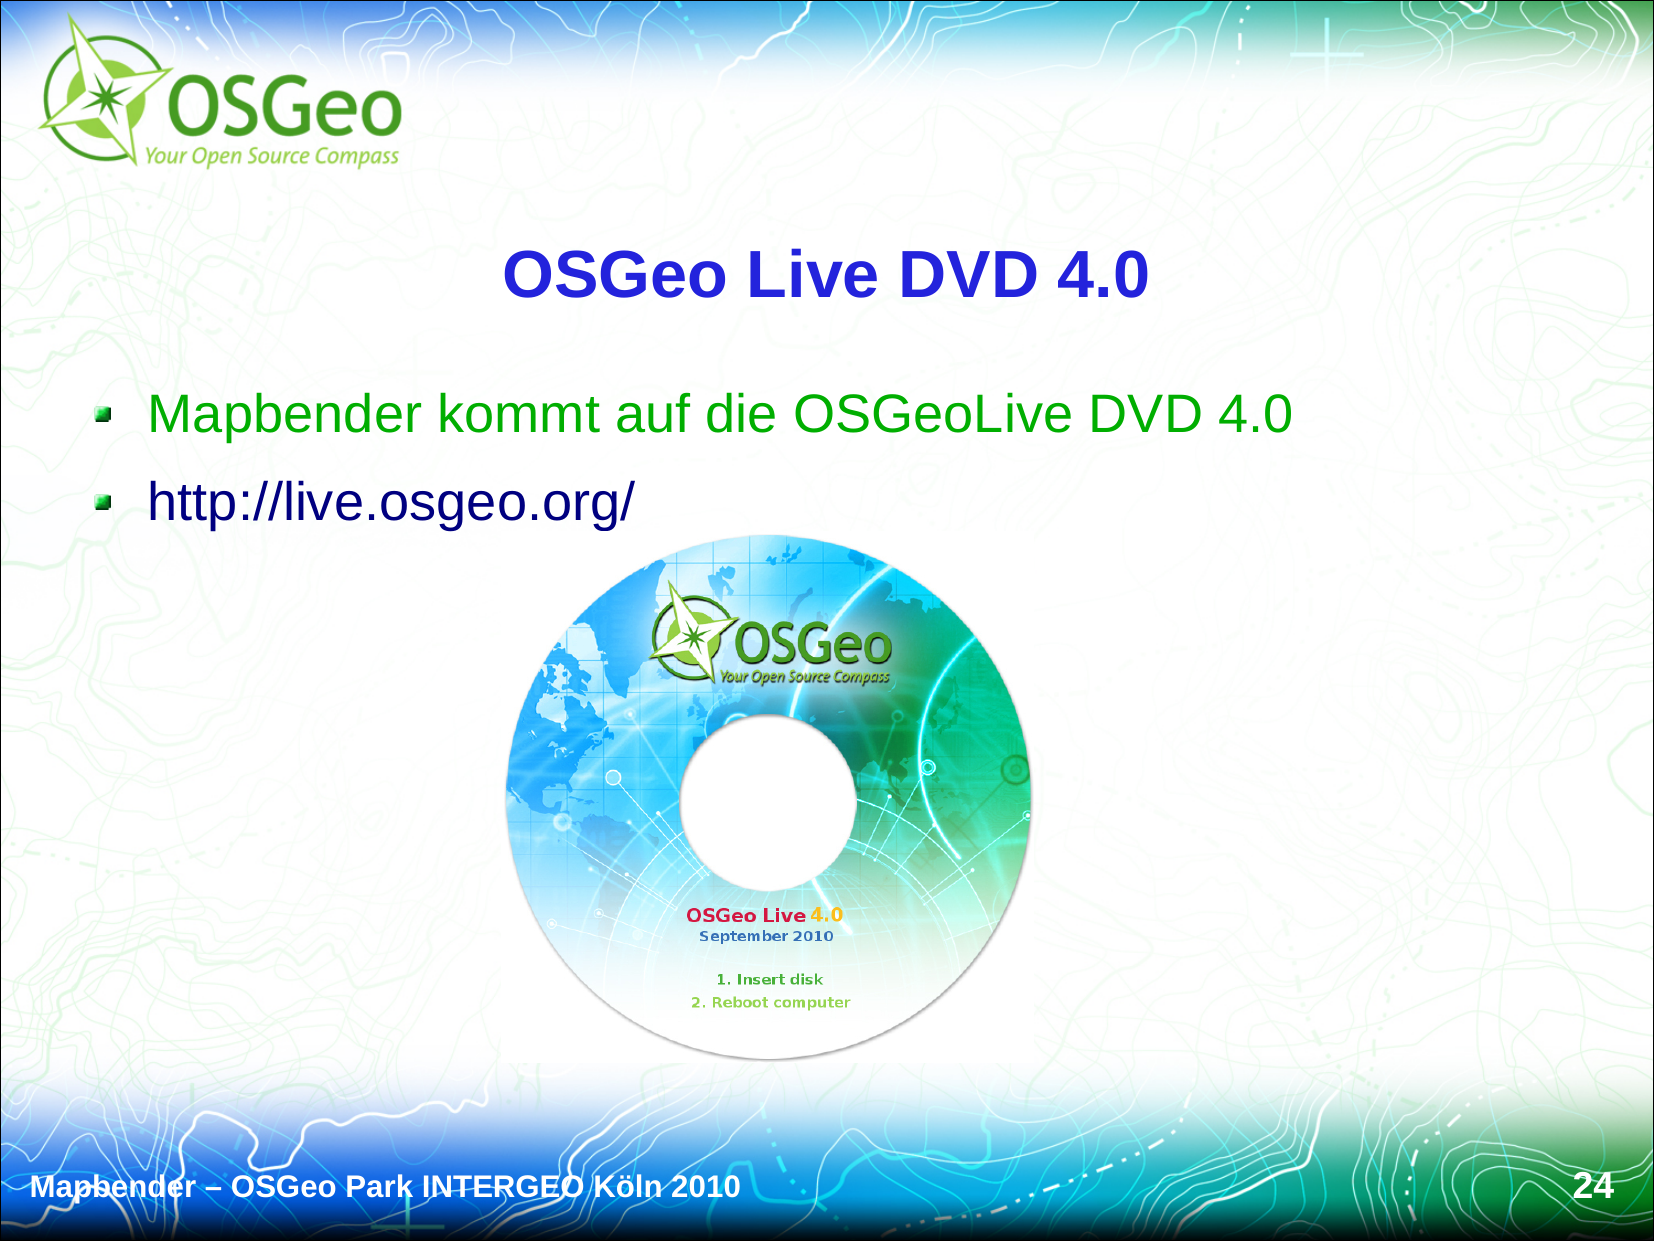

# OSGeo Live DVD 4.0
Mapbender kommt auf die OSGeoLive DVD 4.0
http://live.osgeo.org/